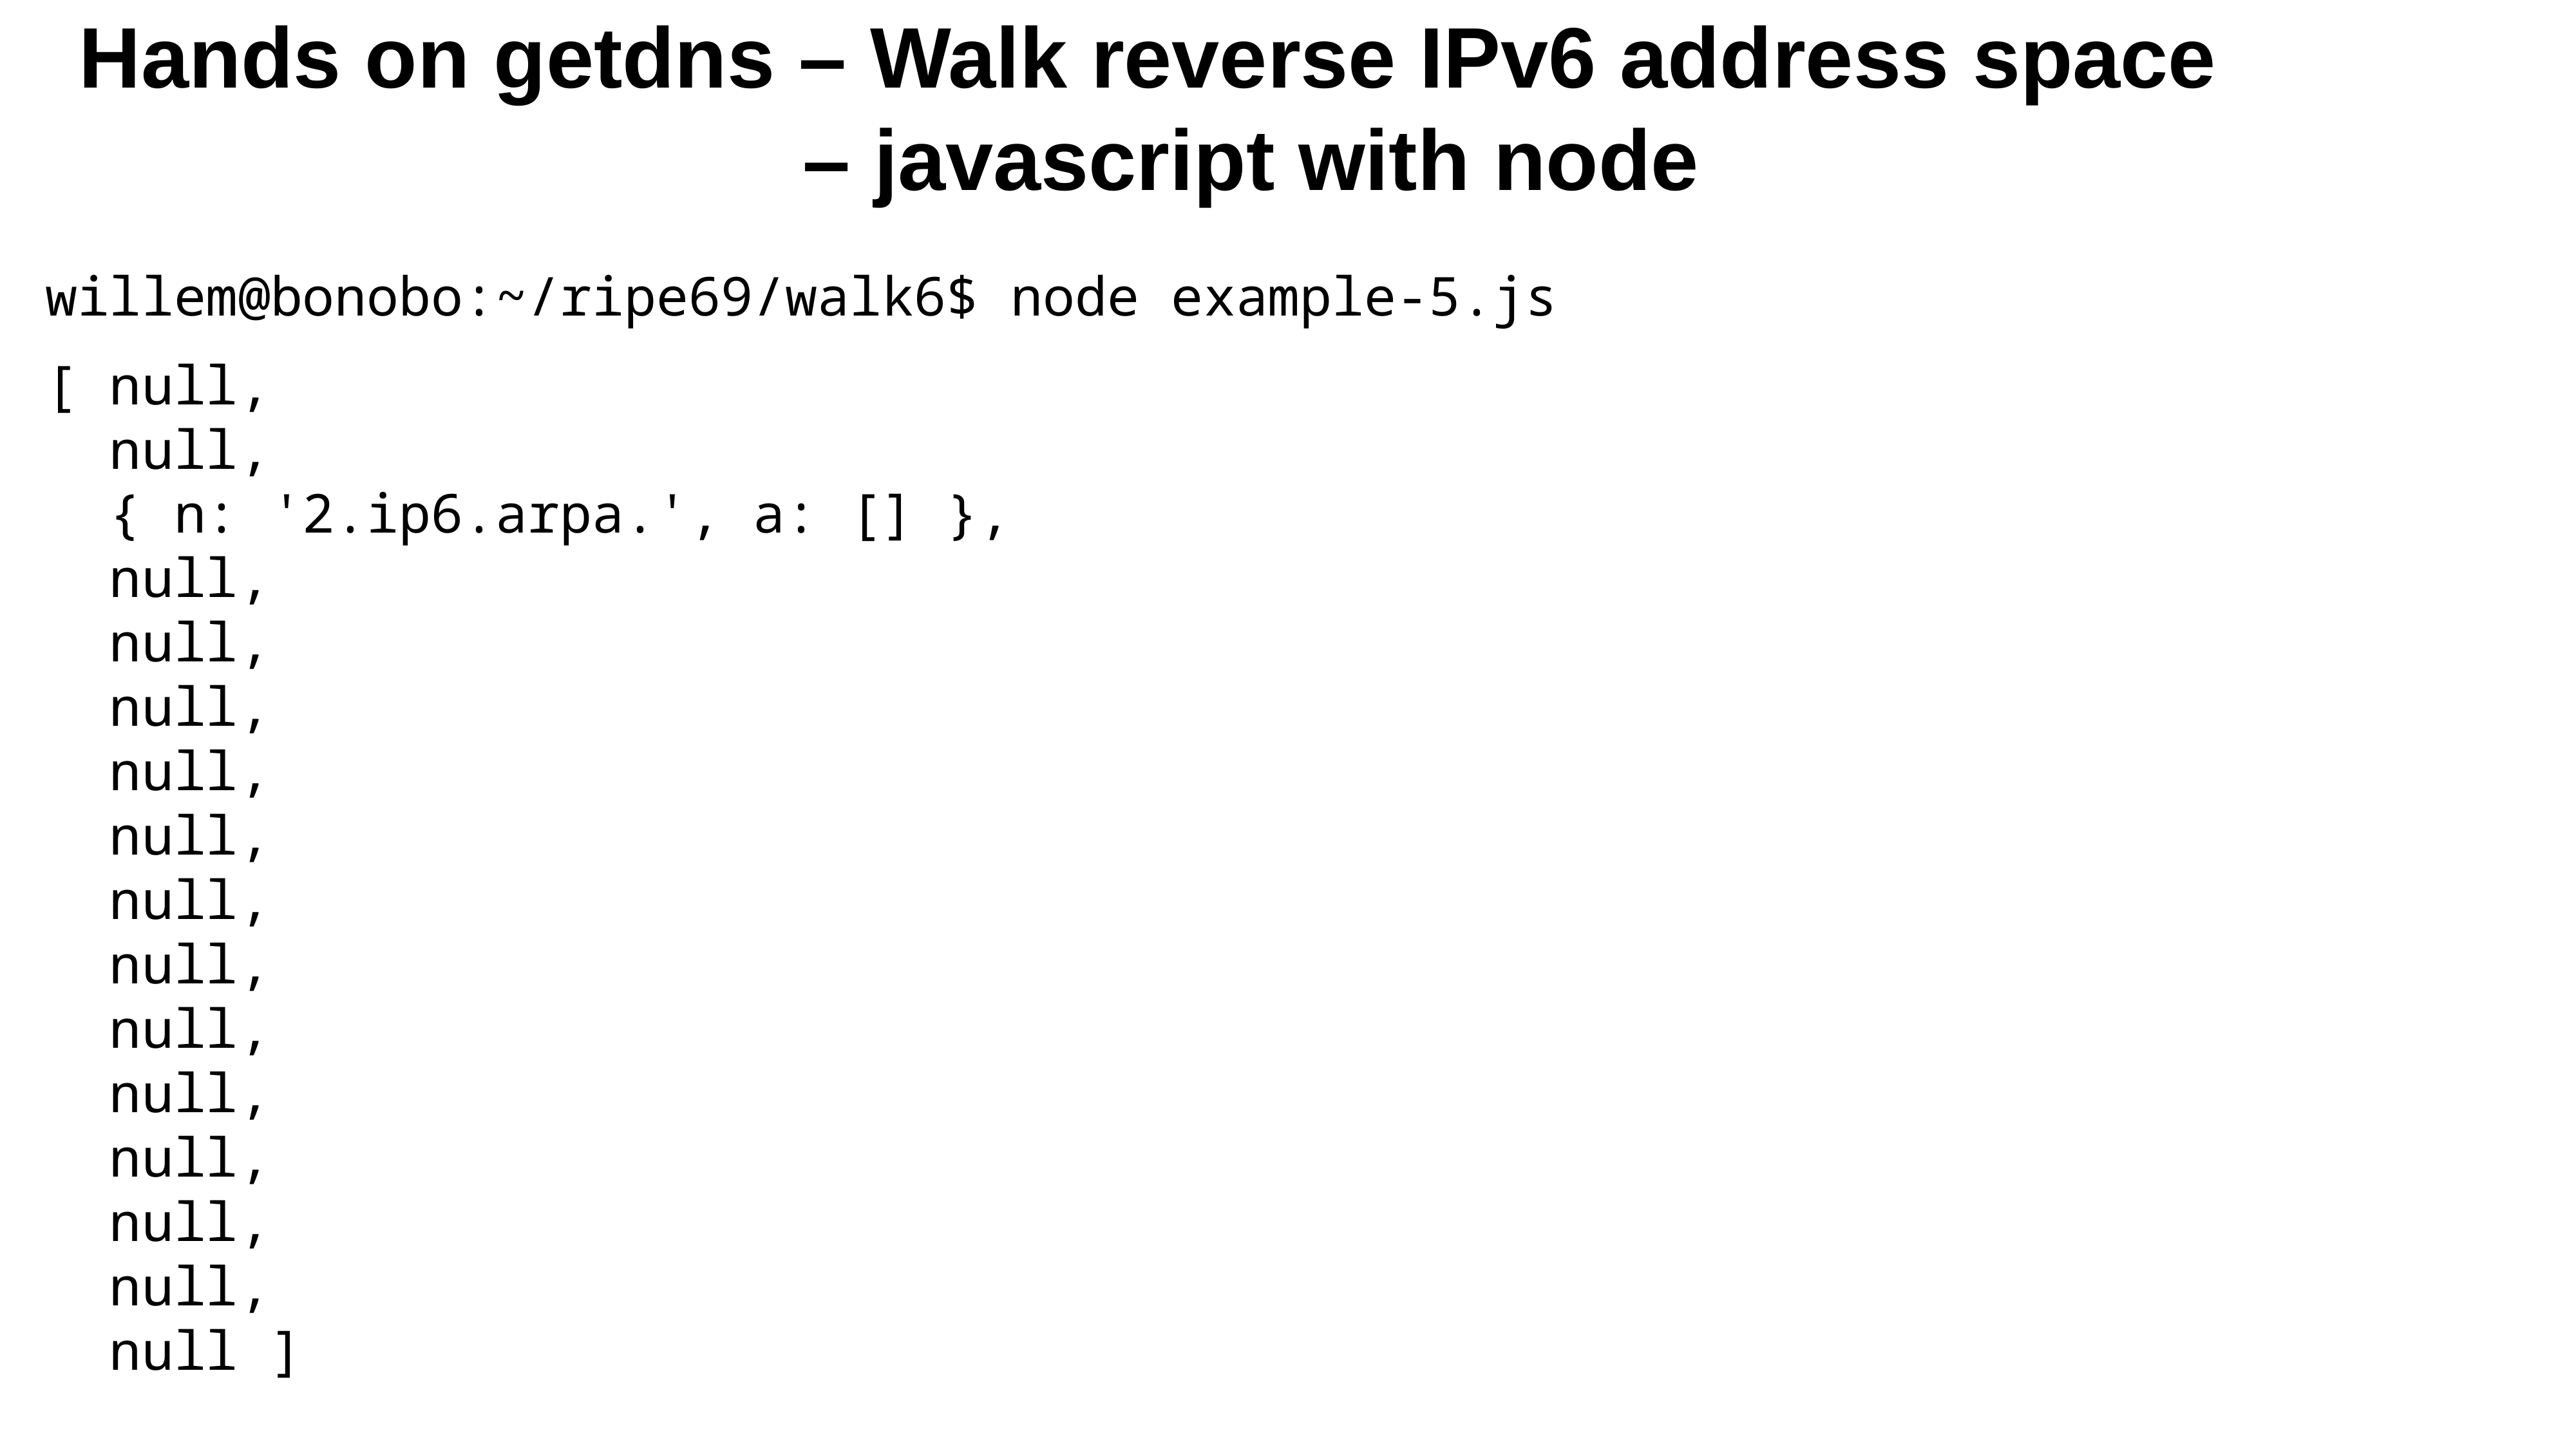

# Hands on getdns – Walk reverse IPv6 address space – javascript with node
willem@bonobo:~/ripe69/walk6$ node example-5.js
[ null,
 null,
 { n: '2.ip6.arpa.', a: [] },
 null,
 null,
 null,
 null,
 null,
 null,
 null,
 null,
 null,
 null,
 null,
 null,
 null ]